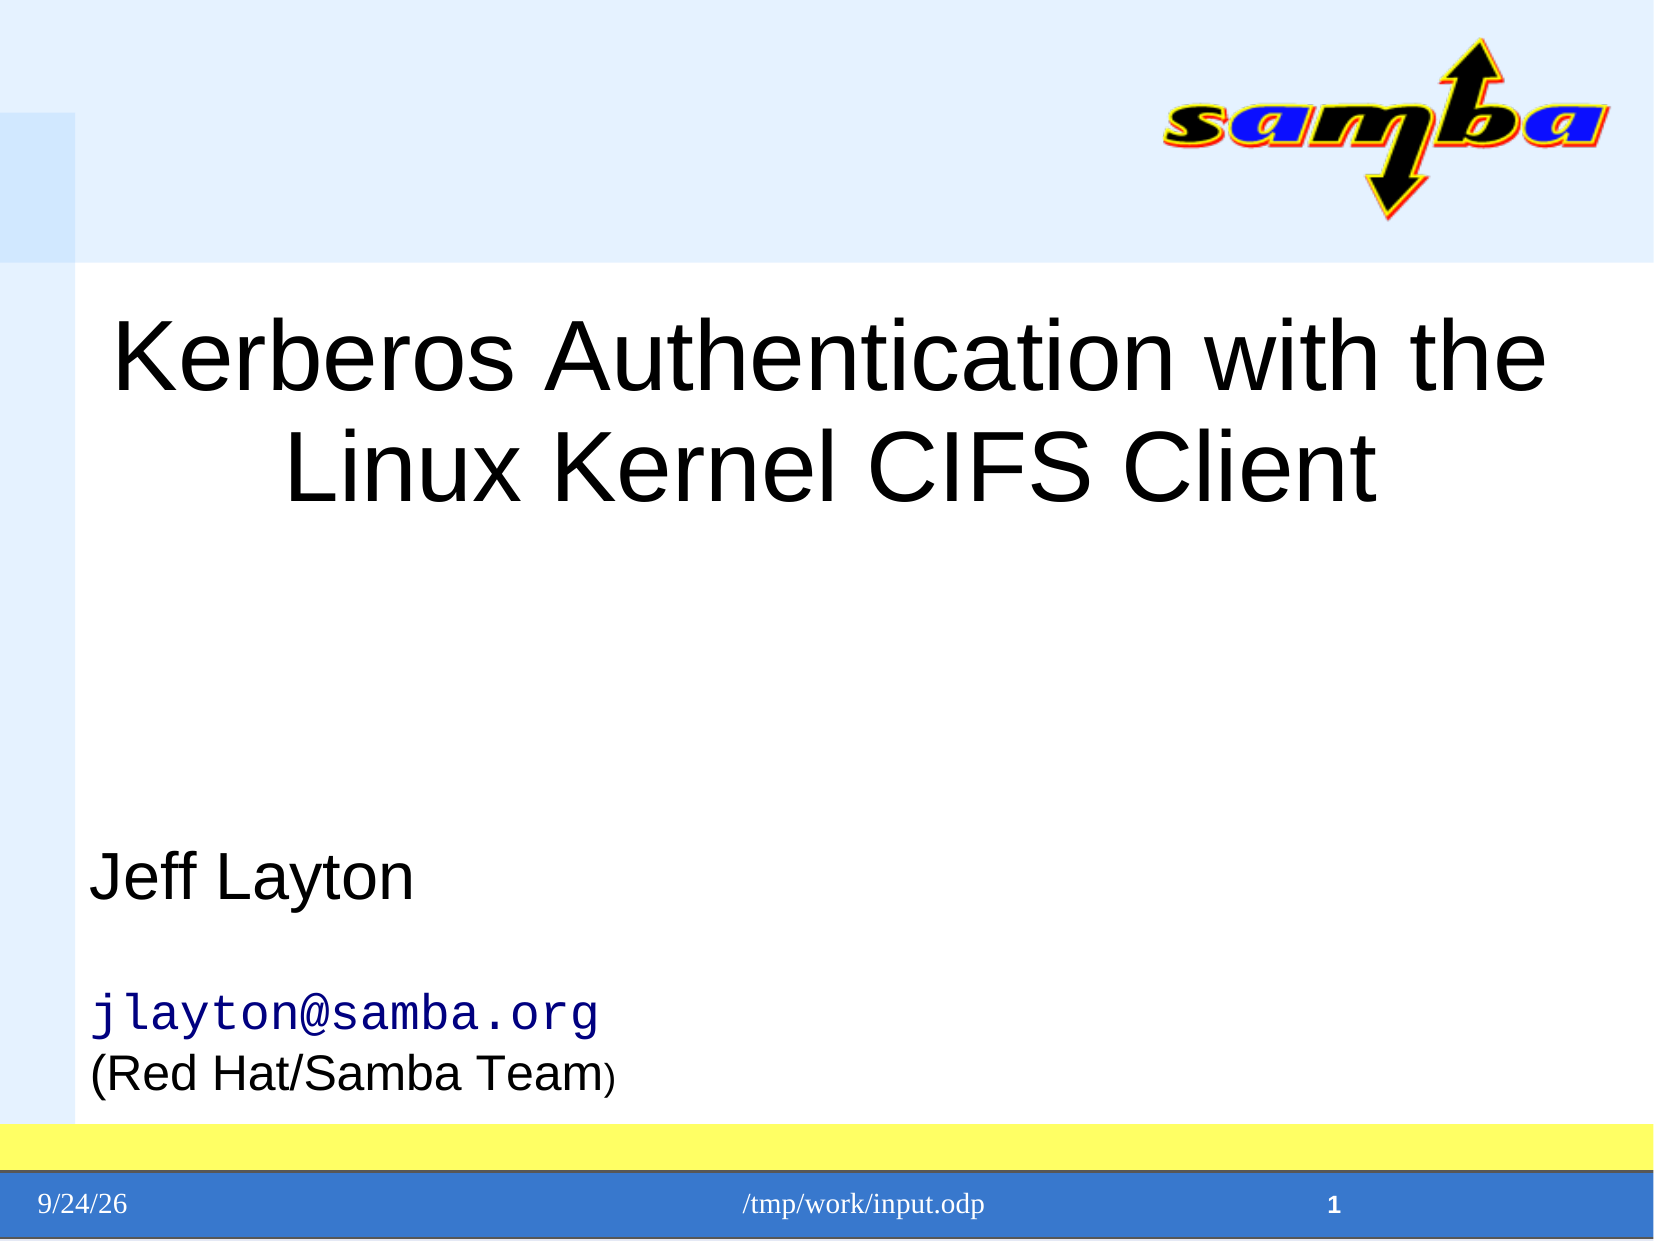

Kerberos Authentication with the Linux Kernel CIFS Client
Jeff Layton
jlayton@samba.org
(Red Hat/Samba Team)